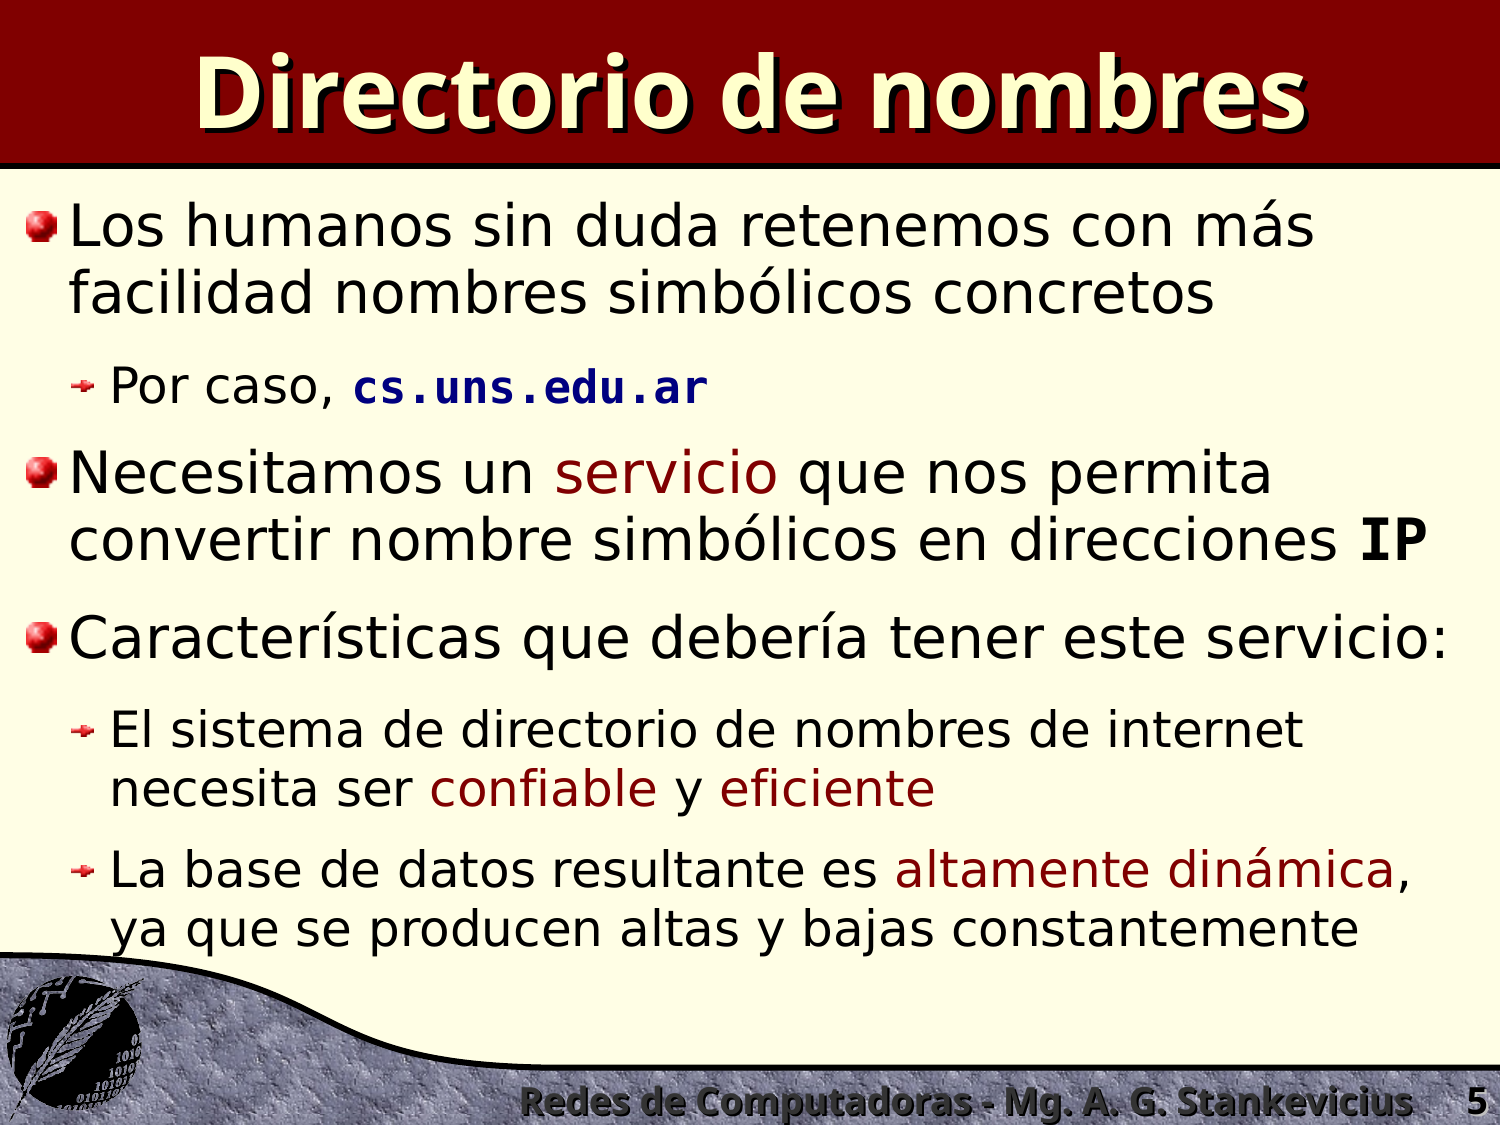

# Directorio de nombres
Los humanos sin duda retenemos con más facilidad nombres simbólicos concretos
Por caso, cs.uns.edu.ar
Necesitamos un servicio que nos permita convertir nombre simbólicos en direcciones IP
Características que debería tener este servicio:
El sistema de directorio de nombres de internet necesita ser confiable y eficiente
La base de datos resultante es altamente dinámica, ya que se producen altas y bajas constantemente
5